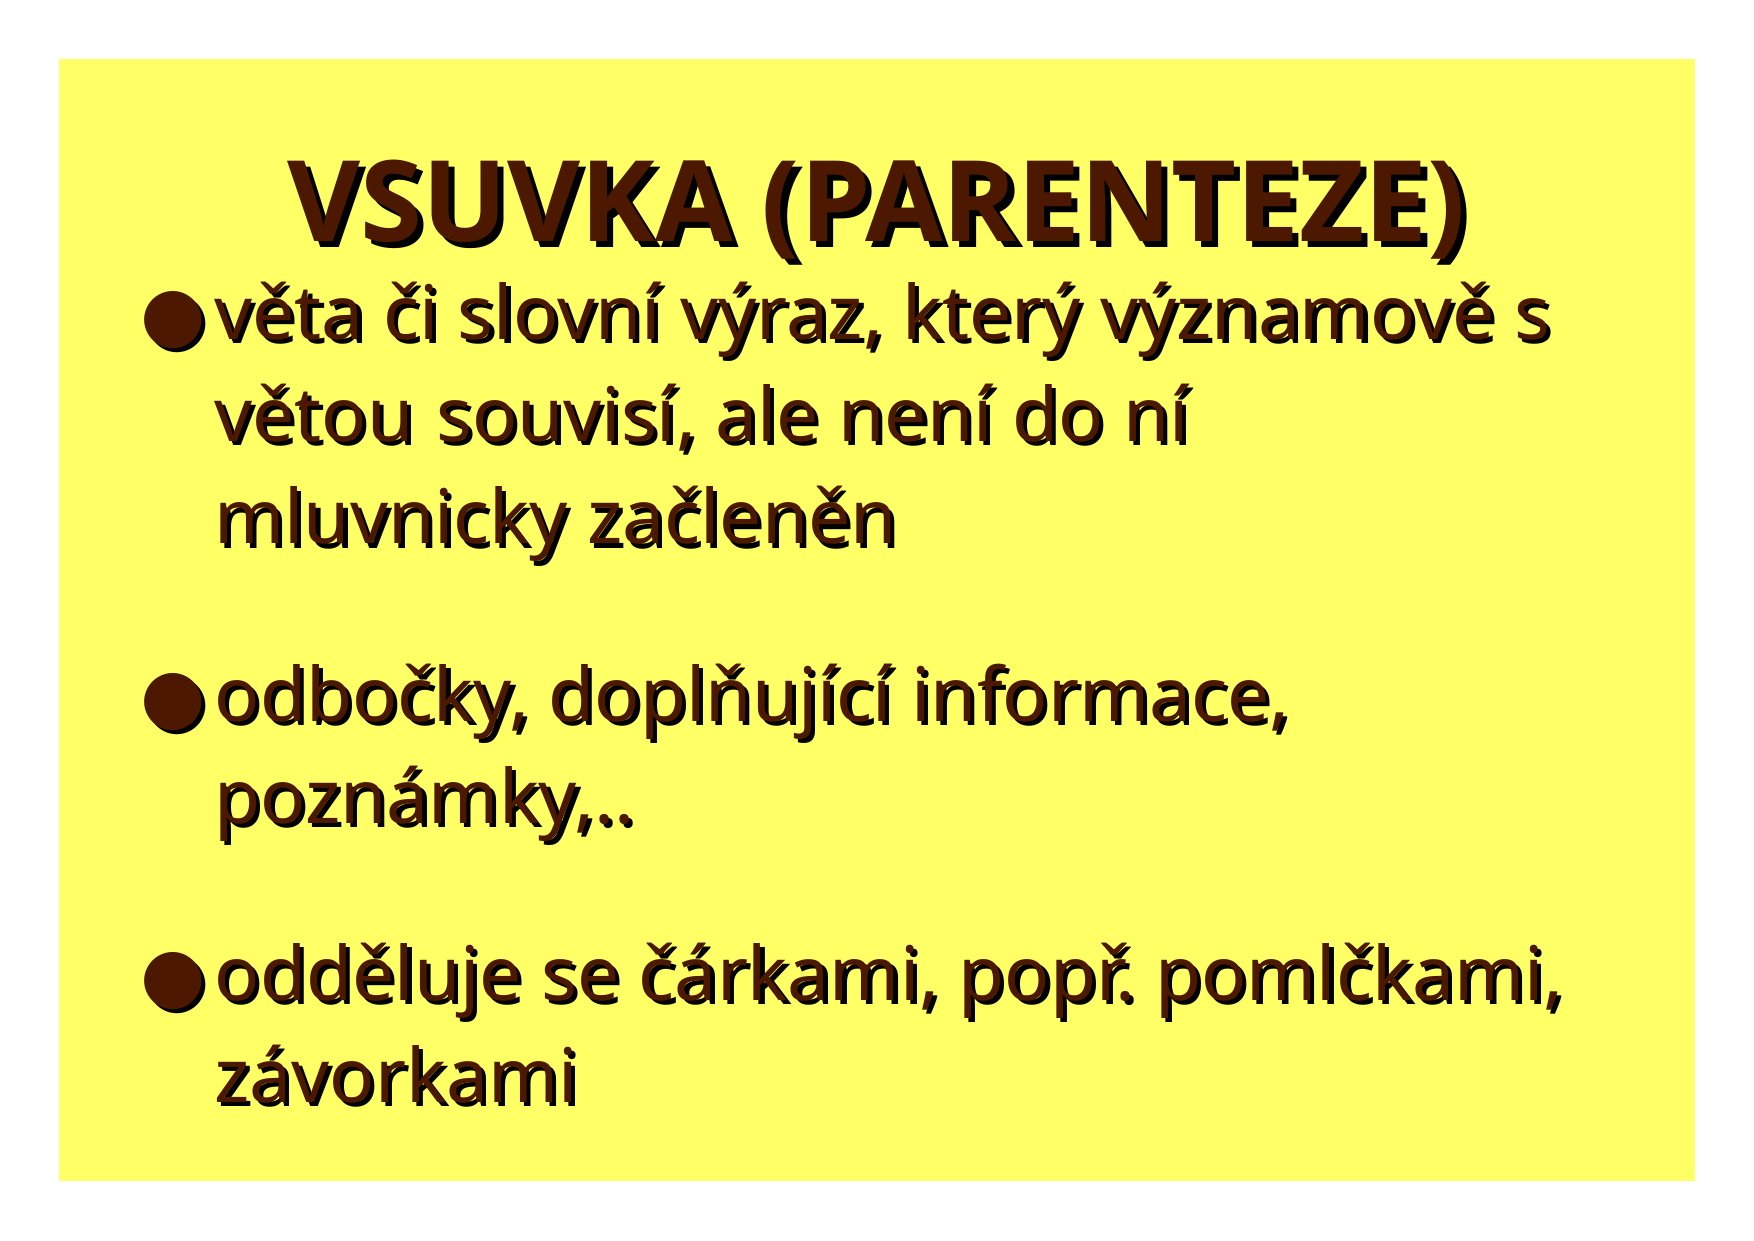

# VSUVKA (PARENTEZE)
●	věta či slovní výraz, který významově s 	větou 	souvisí, ale není do ní 						mluvnicky začleněn
●	odbočky, doplňující informace, 					poznámky,..
●	odděluje se čárkami, popř. pomlčkami, 	závorkami